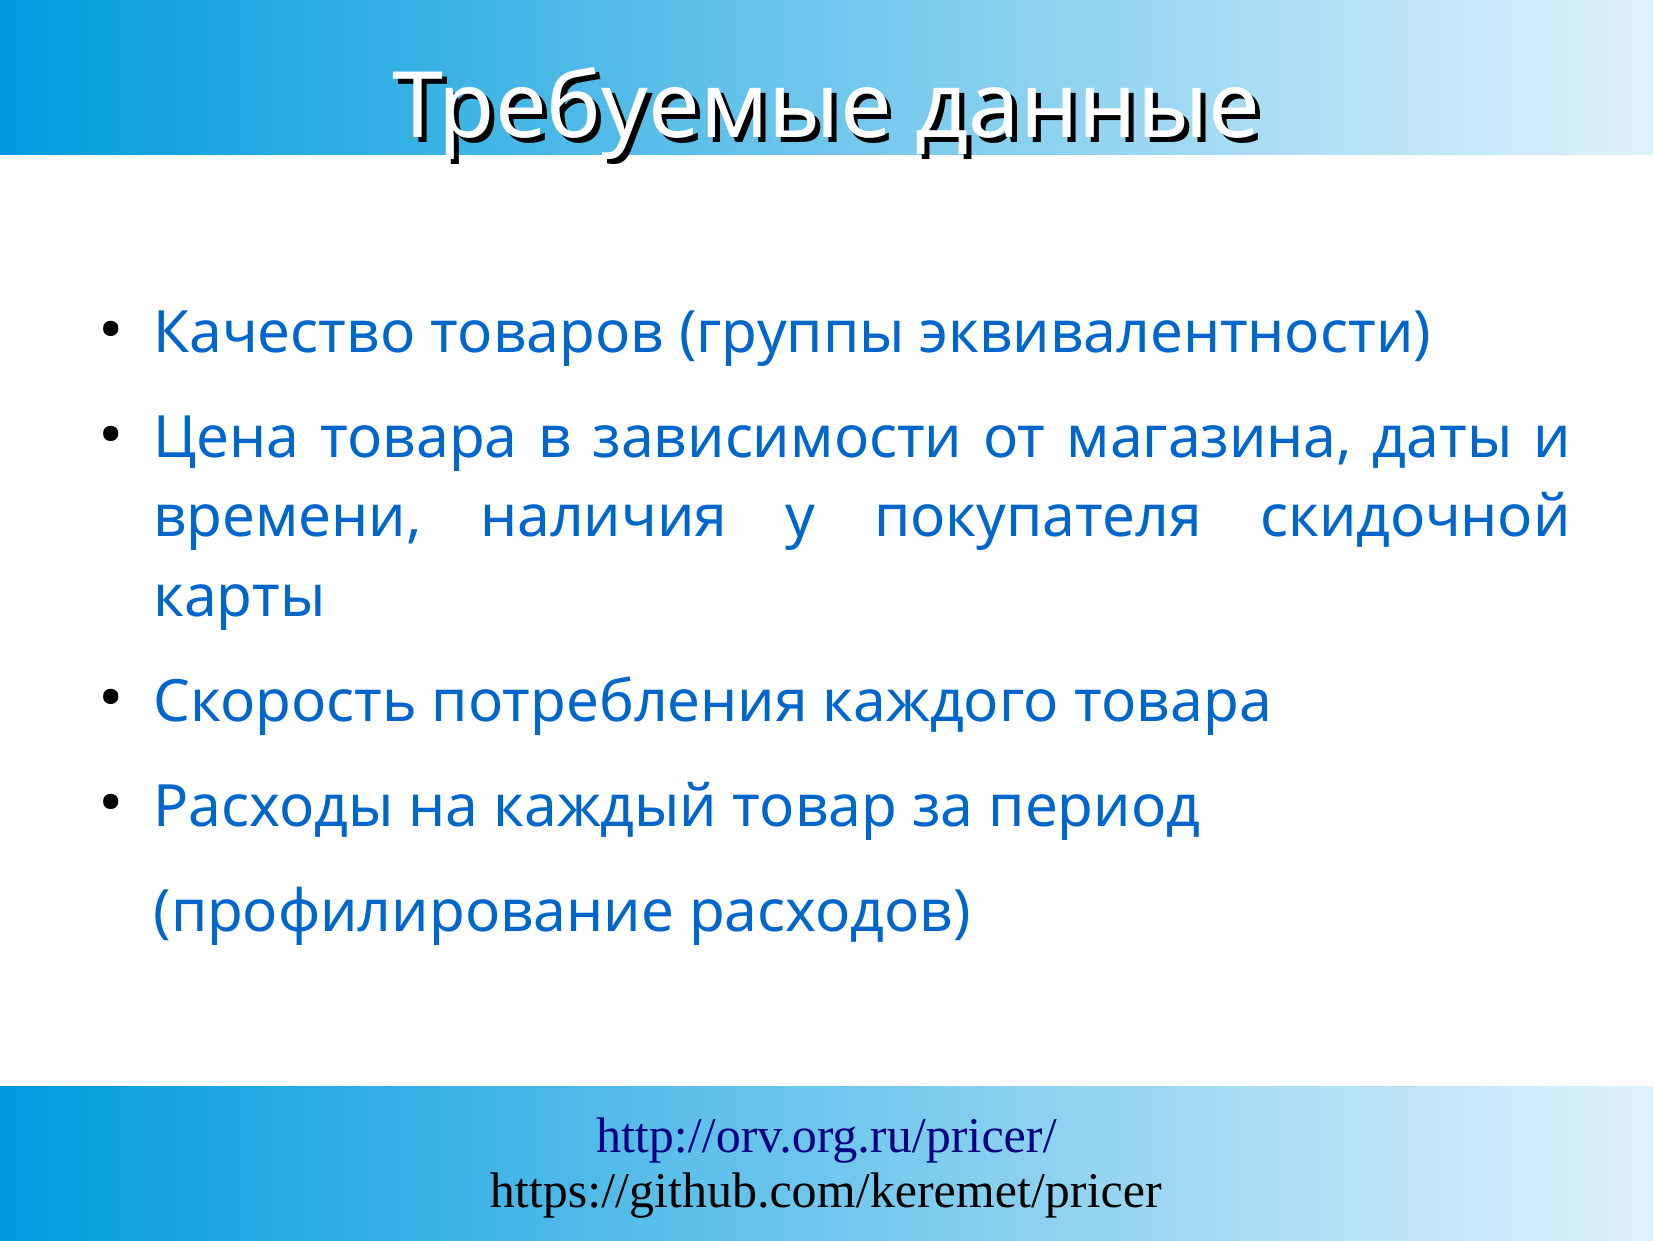

# Требуемые данные
Качество товаров (группы эквивалентности)
Цена товара в зависимости от магазина, даты и времени, наличия у покупателя скидочной карты
Скорость потребления каждого товара
Расходы на каждый товар за период
(профилирование расходов)